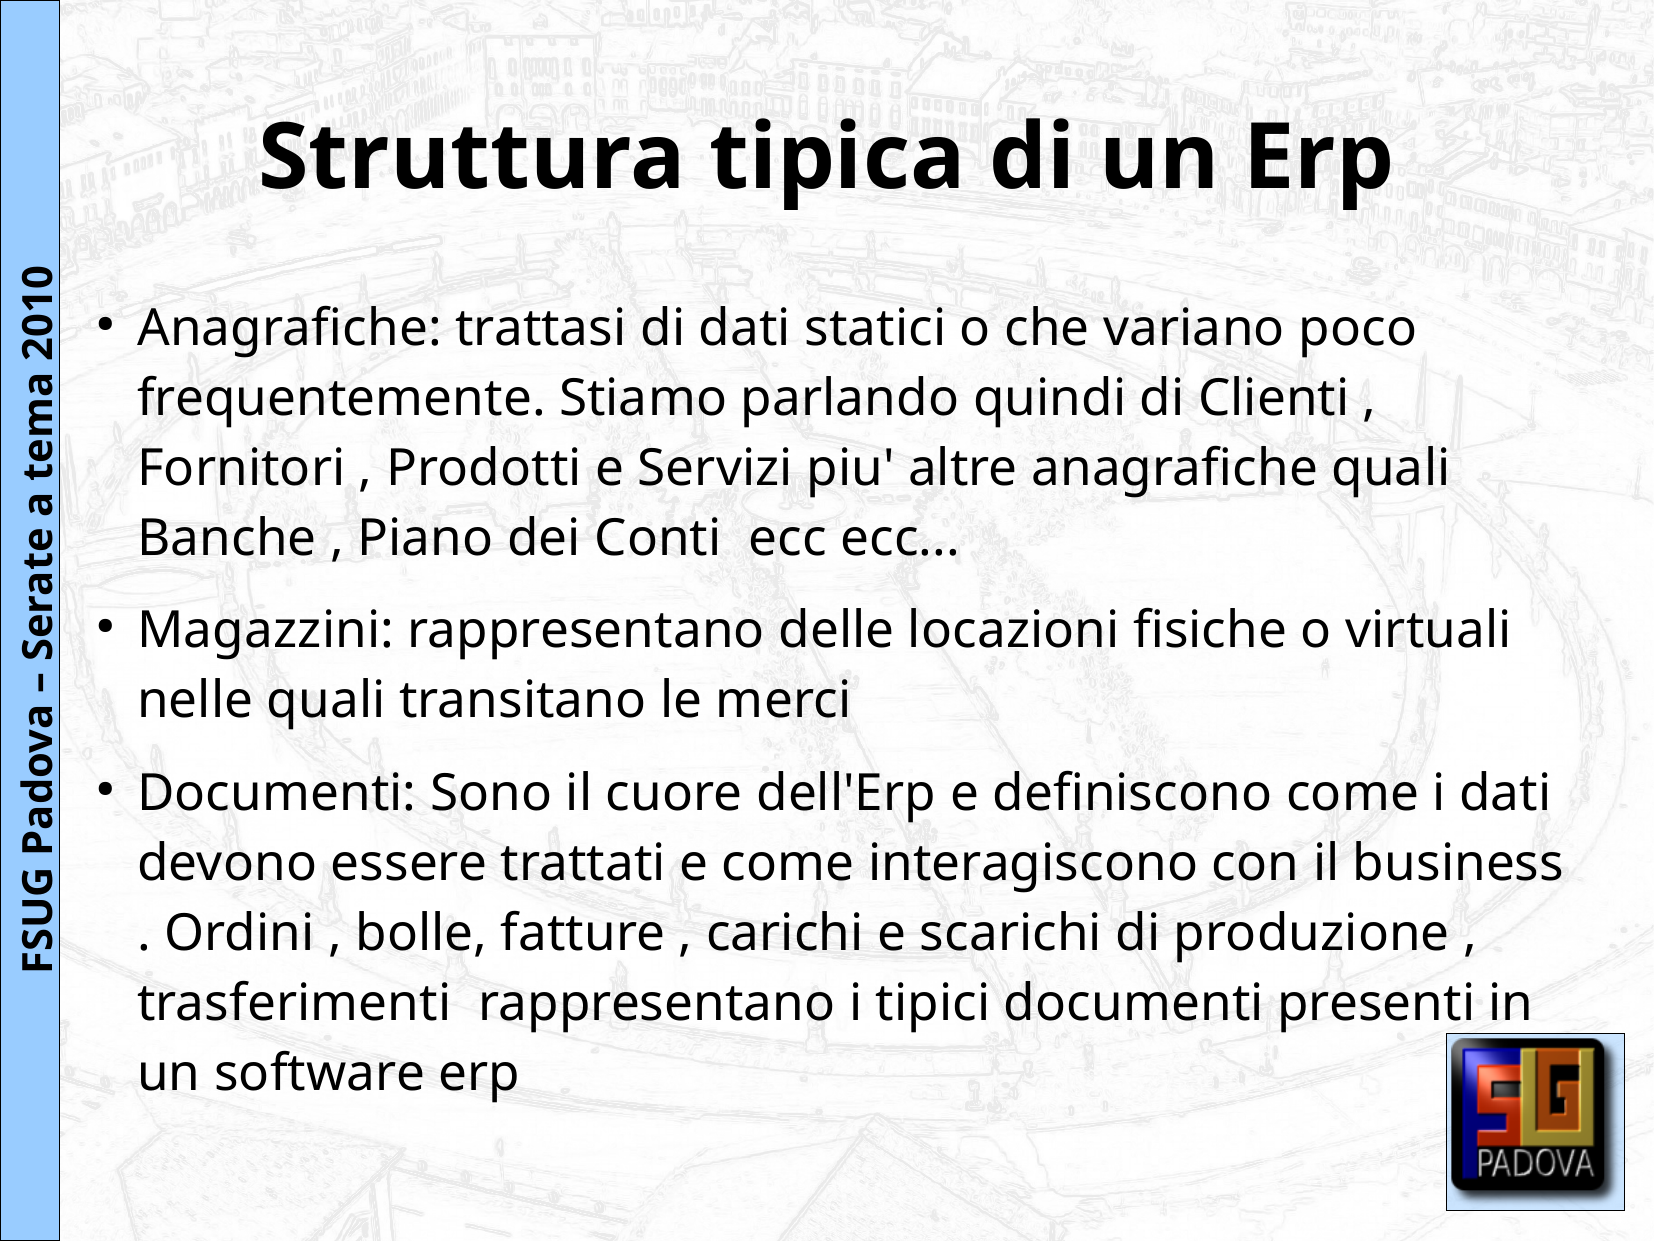

# Struttura tipica di un Erp
Anagrafiche: trattasi di dati statici o che variano poco frequentemente. Stiamo parlando quindi di Clienti , Fornitori , Prodotti e Servizi piu' altre anagrafiche quali Banche , Piano dei Conti ecc ecc...
Magazzini: rappresentano delle locazioni fisiche o virtuali nelle quali transitano le merci
Documenti: Sono il cuore dell'Erp e definiscono come i dati devono essere trattati e come interagiscono con il business . Ordini , bolle, fatture , carichi e scarichi di produzione , trasferimenti rappresentano i tipici documenti presenti in un software erp
FSUG Padova – Serate a tema 2010
FSUG Padova – Serate a tema 2010